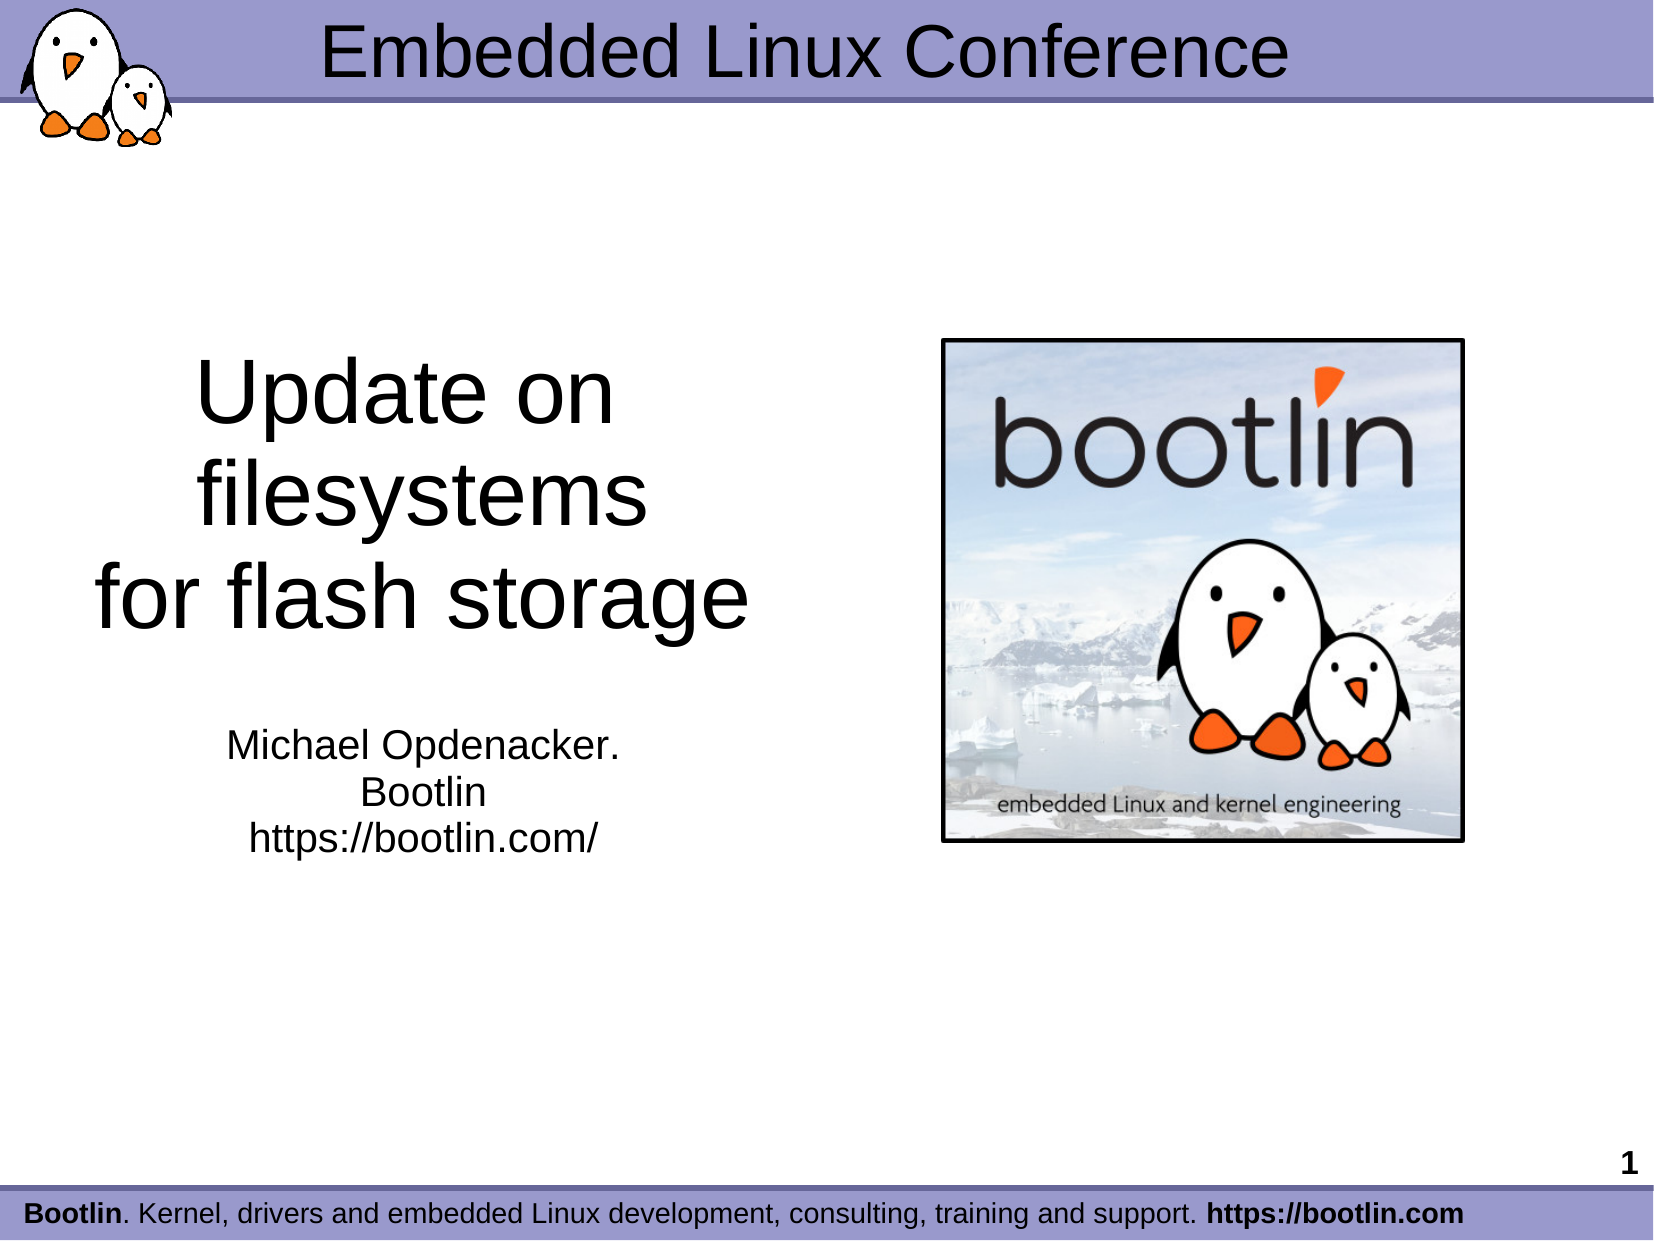

# Embedded Linux Conference
Update on filesystems
for flash storage
Michael Opdenacker.
Bootlin
https://bootlin.com/